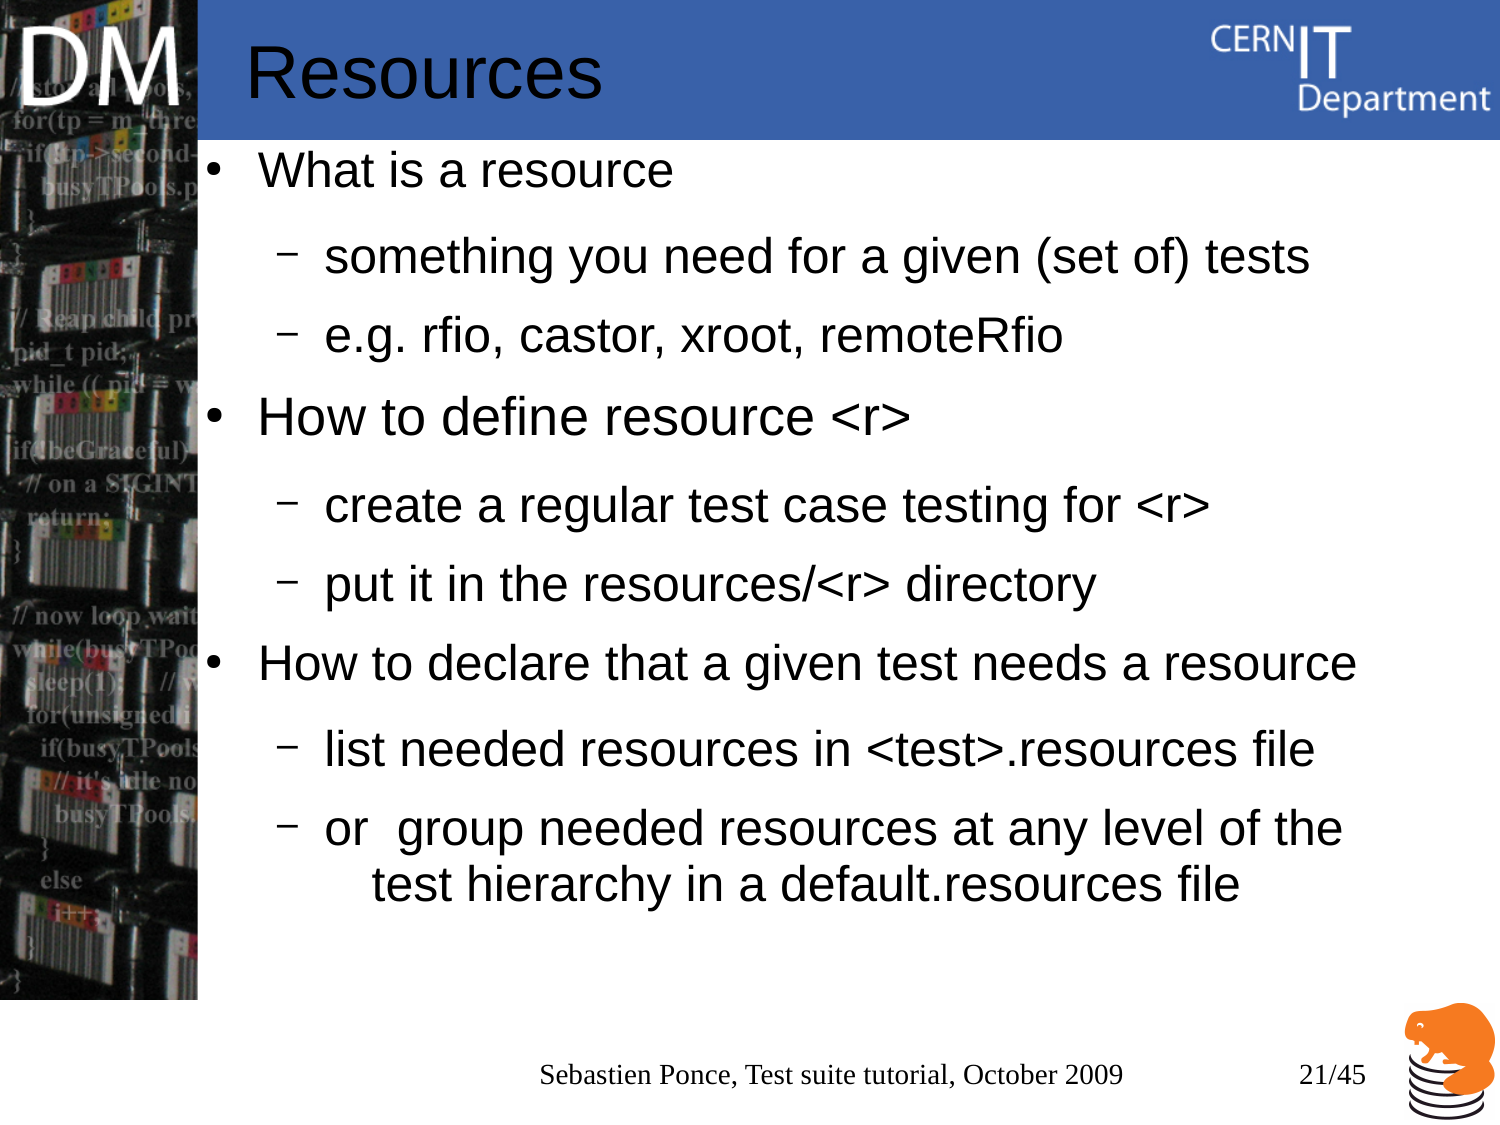

# Resources
What is a resource
something you need for a given (set of) tests
e.g. rfio, castor, xroot, remoteRfio
How to define resource <r>
create a regular test case testing for <r>
put it in the resources/<r> directory
How to declare that a given test needs a resource
list needed resources in <test>.resources file
or group needed resources at any level of the test hierarchy in a default.resources file